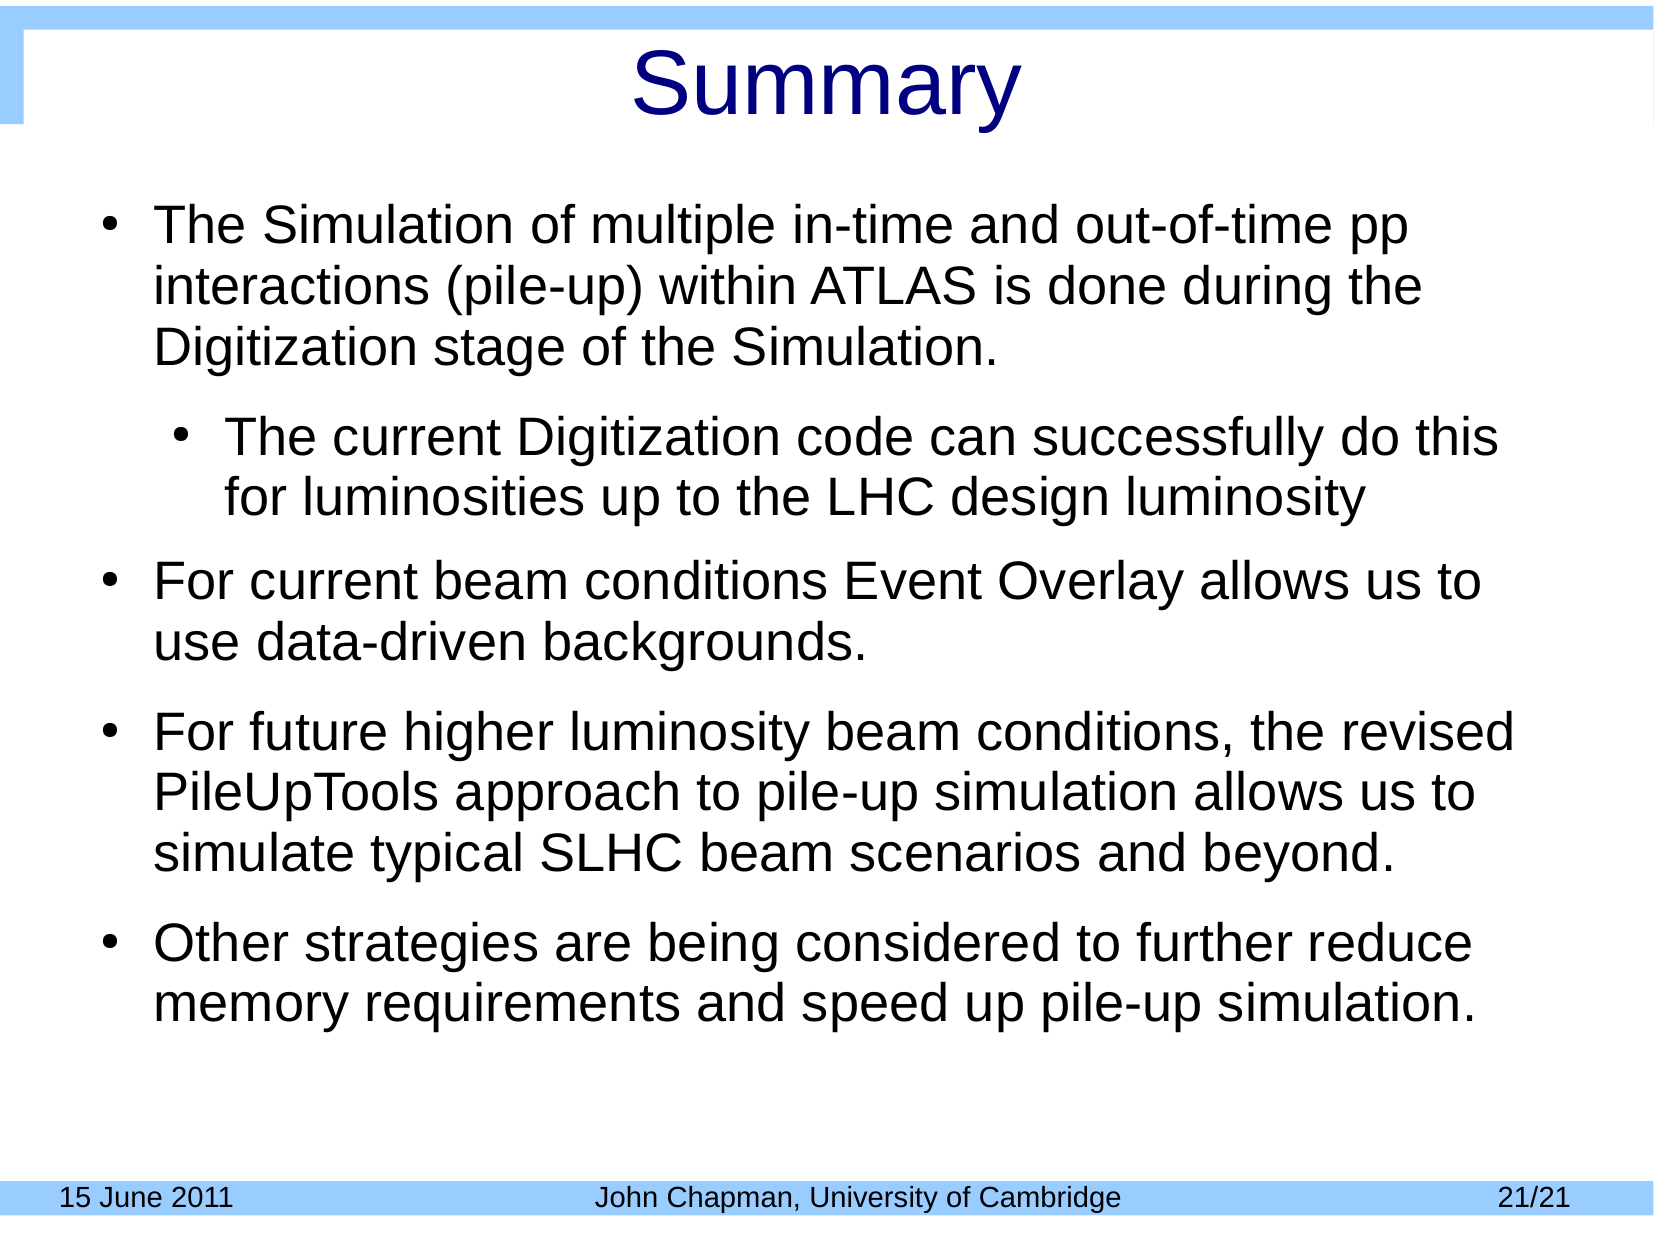

# Summary
The Simulation of multiple in-time and out-of-time pp interactions (pile-up) within ATLAS is done during the Digitization stage of the Simulation.
The current Digitization code can successfully do this for luminosities up to the LHC design luminosity
For current beam conditions Event Overlay allows us to use data-driven backgrounds.
For future higher luminosity beam conditions, the revised PileUpTools approach to pile-up simulation allows us to simulate typical SLHC beam scenarios and beyond.
Other strategies are being considered to further reduce memory requirements and speed up pile-up simulation.
21